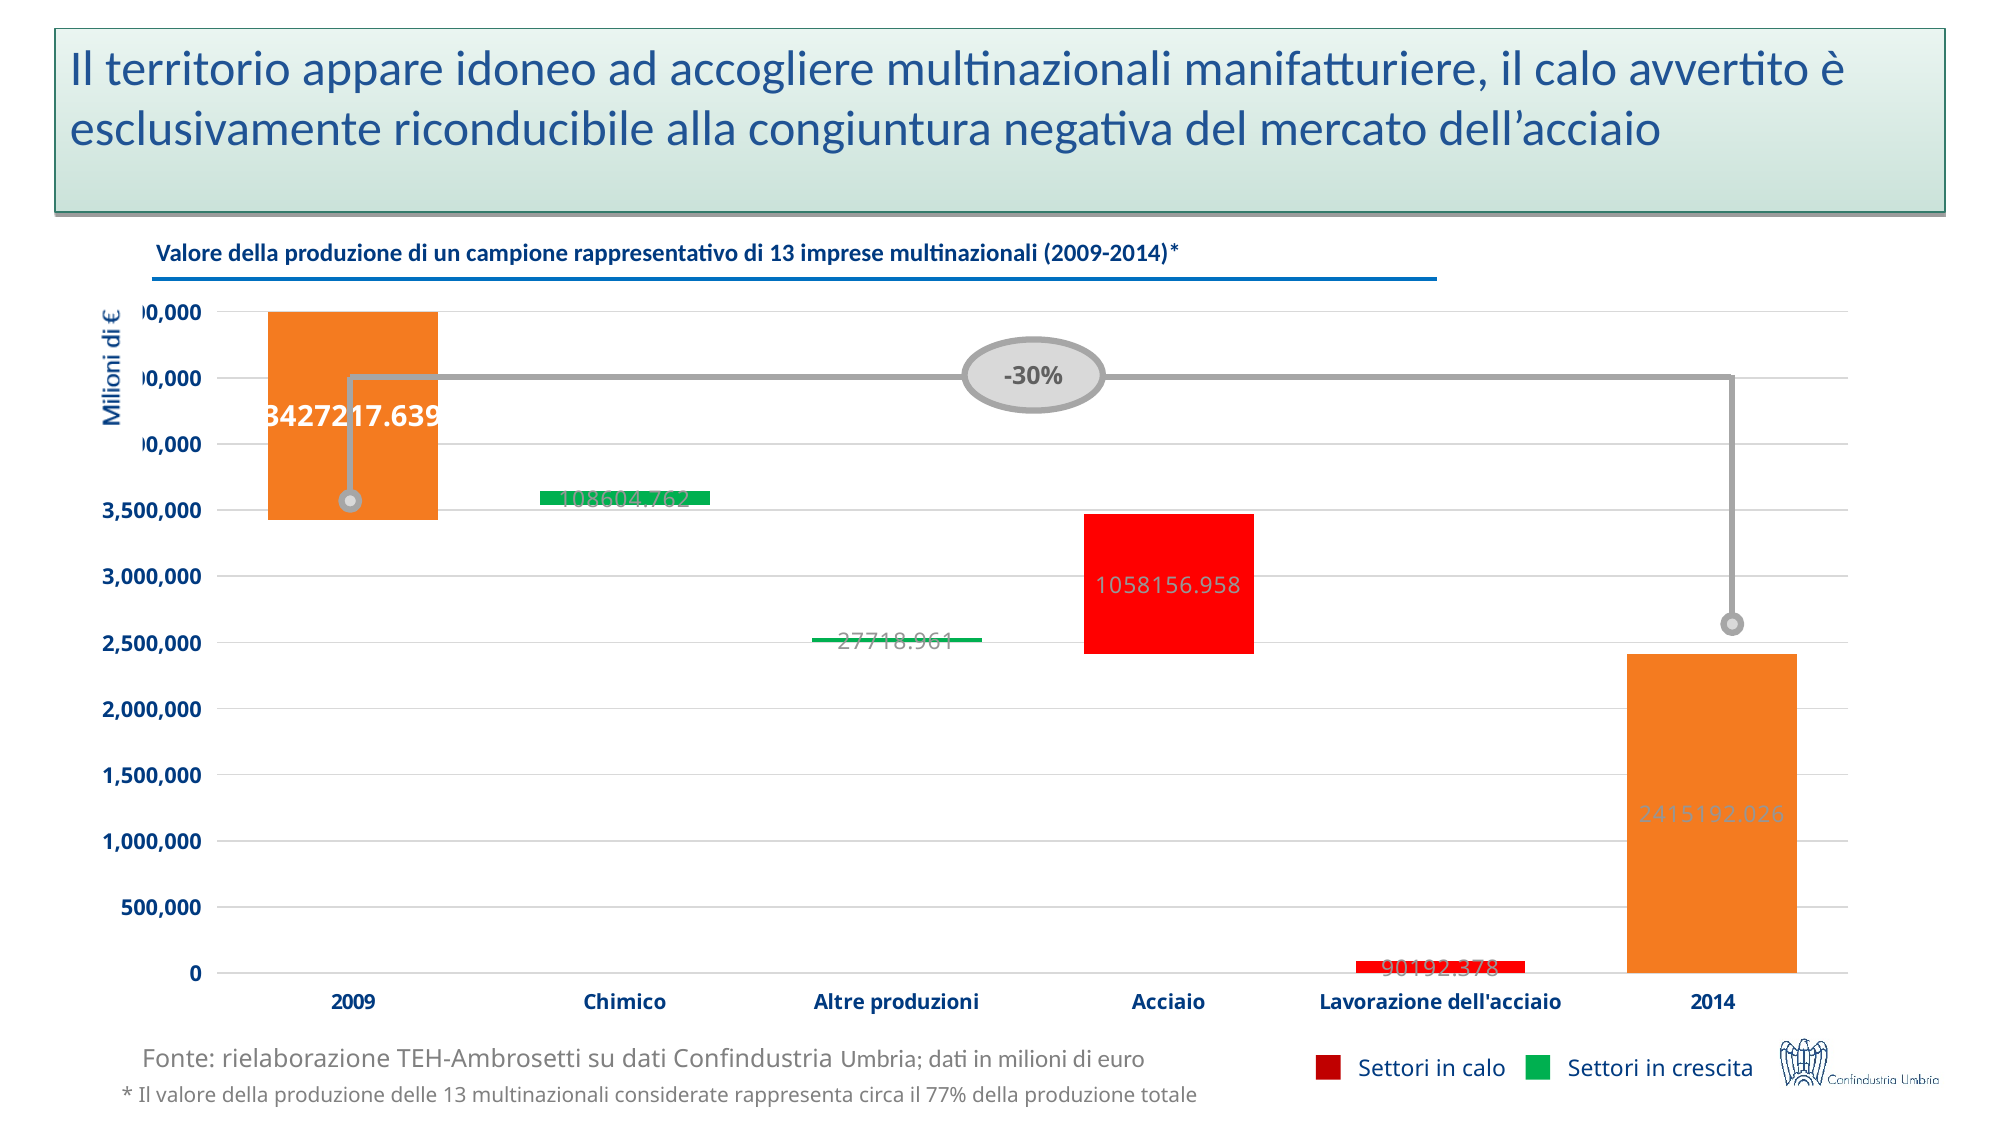

# Il territorio appare idoneo ad accogliere multinazionali manifatturiere, il calo avvertito è esclusivamente riconducibile alla congiuntura negativa del mercato dell’acciaio
Valore della produzione di un campione rappresentativo di 13 imprese multinazionali (2009-2014)*
### Chart
| Category | Nascosto | Visibile |
|---|---|---|
| 2009 | 3427217.639 | 3427217.639 |
| Chimico | 3535822.401 | 108604.762 |
| Altre produzioni | 2505384.404 | 27718.961 |
| Acciaio | 2415192.026 | 1058156.958 |
| Lavorazione dell'acciaio | None | 90192.378 |
| 2014 | None | 2415192.026 |-30%
Fonte: rielaborazione TEH-Ambrosetti su dati Confindustria Umbria; dati in milioni di euro
Settori in calo
Settori in crescita
* Il valore della produzione delle 13 multinazionali considerate rappresenta circa il 77% della produzione totale